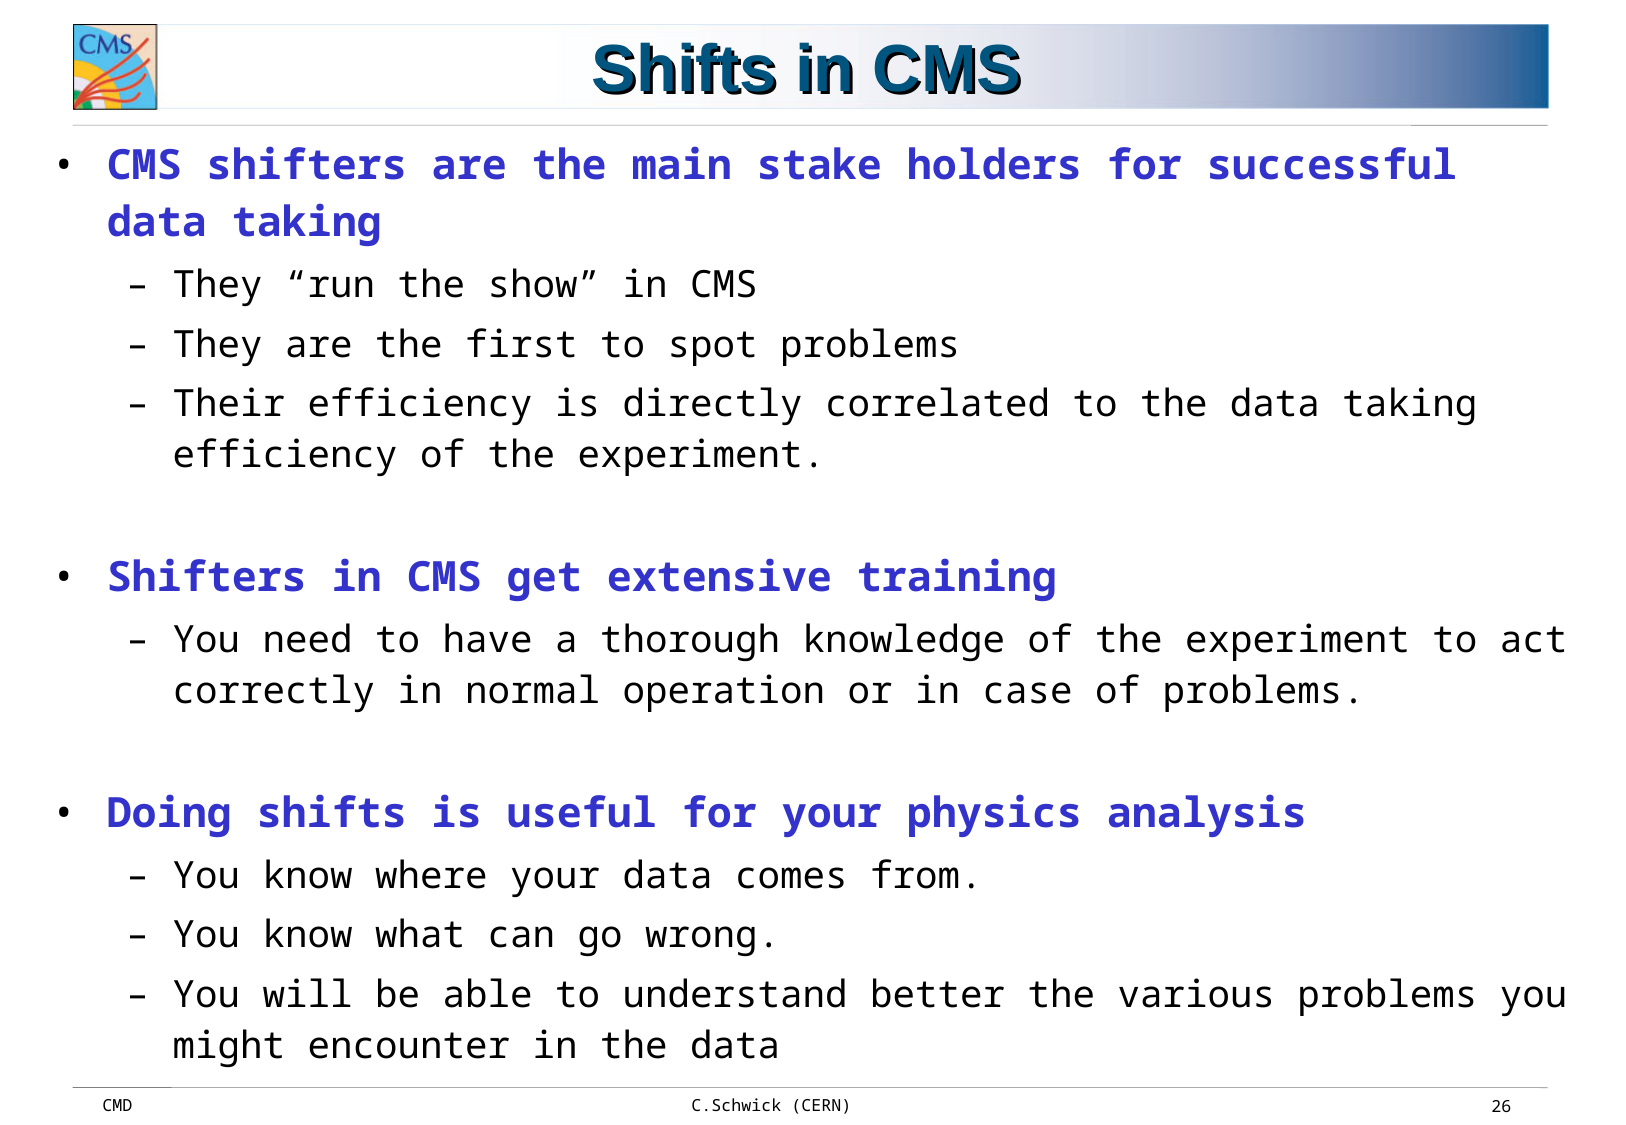

# Shifts in CMS
CMS shifters are the main stake holders for successful data taking
They “run the show” in CMS
They are the first to spot problems
Their efficiency is directly correlated to the data taking efficiency of the experiment.
Shifters in CMS get extensive training
You need to have a thorough knowledge of the experiment to act correctly in normal operation or in case of problems.
Doing shifts is useful for your physics analysis
You know where your data comes from.
You know what can go wrong.
You will be able to understand better the various problems you might encounter in the data
Last but not least: Shifting is fun:
It is cool to run the show in one of the most complex experiments of the world!!!
Do not hesitate to ask the Run Coordinators in case you want to have more detailed information about shifts